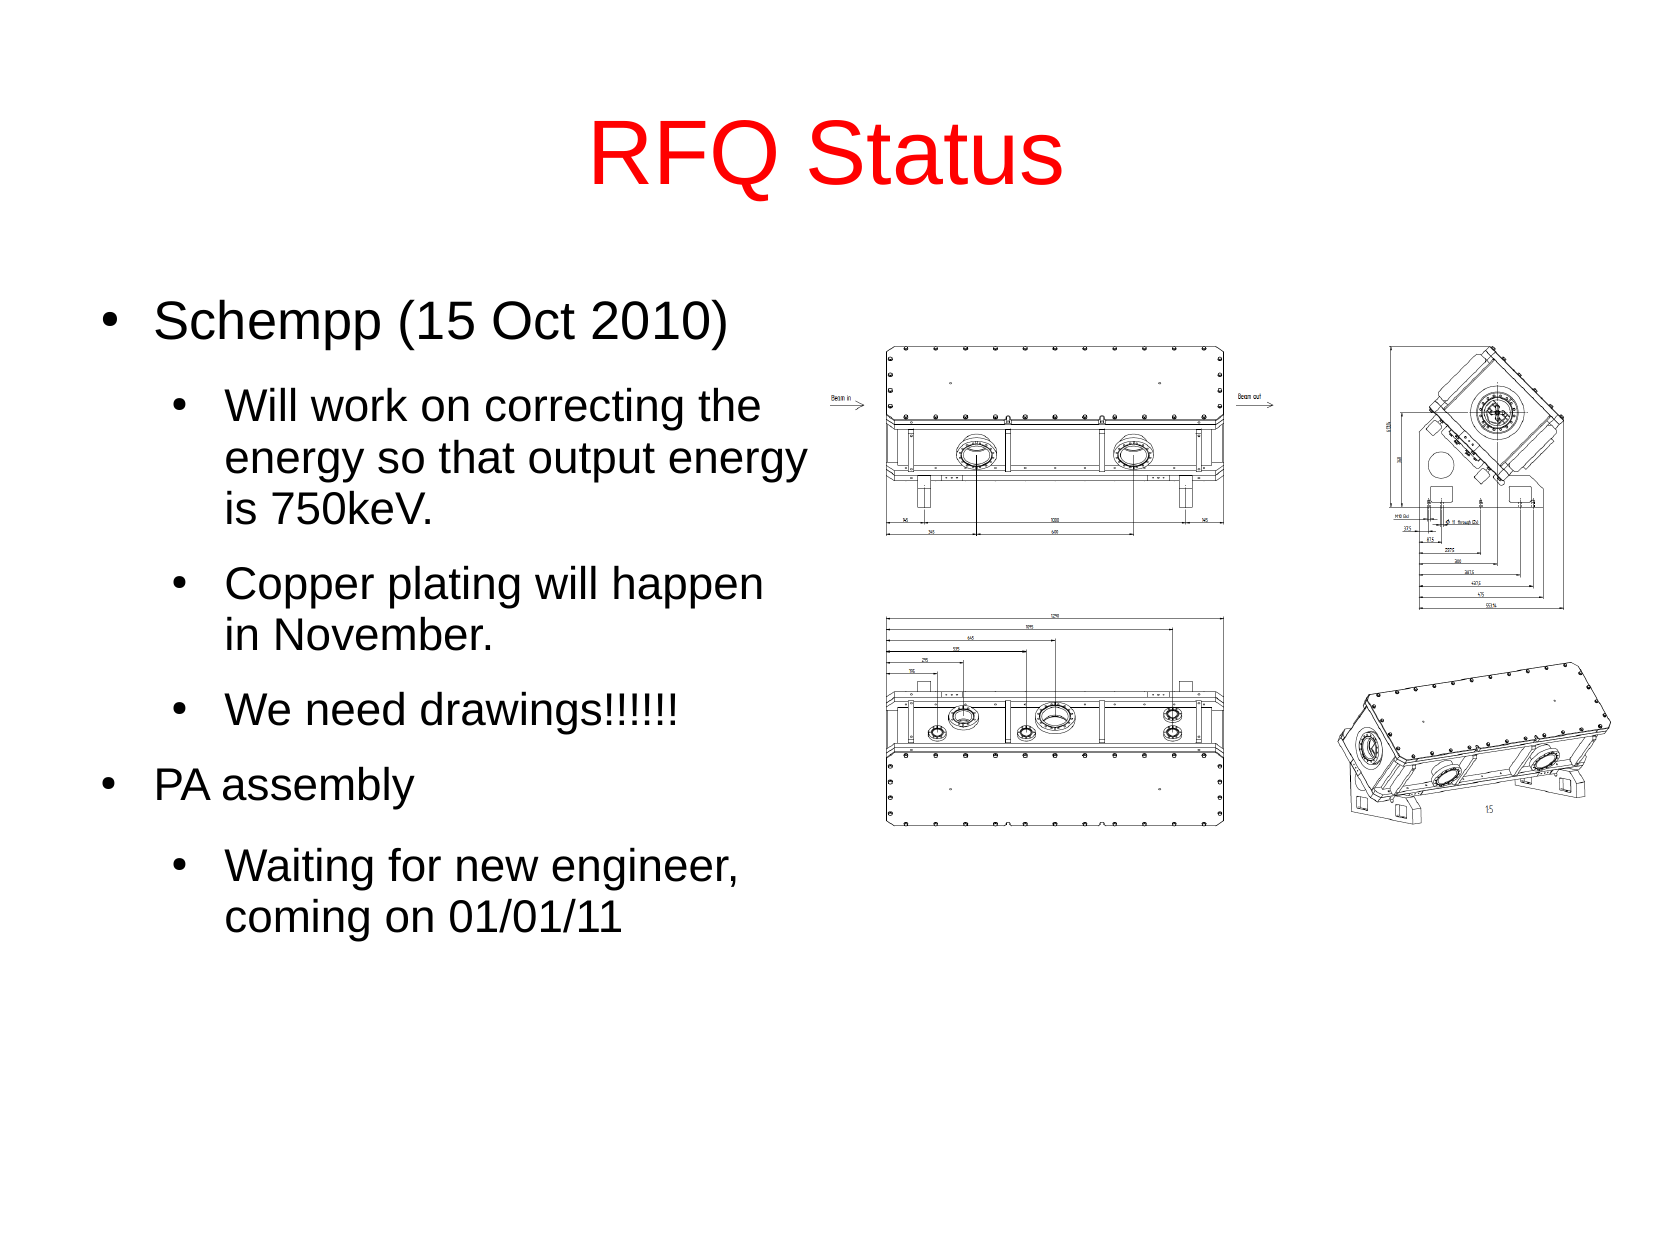

# RFQ Status
Schempp (15 Oct 2010)
Will work on correcting the energy so that output energy is 750keV.
Copper plating will happen in November.
We need drawings!!!!!!
PA assembly
Waiting for new engineer, coming on 01/01/11